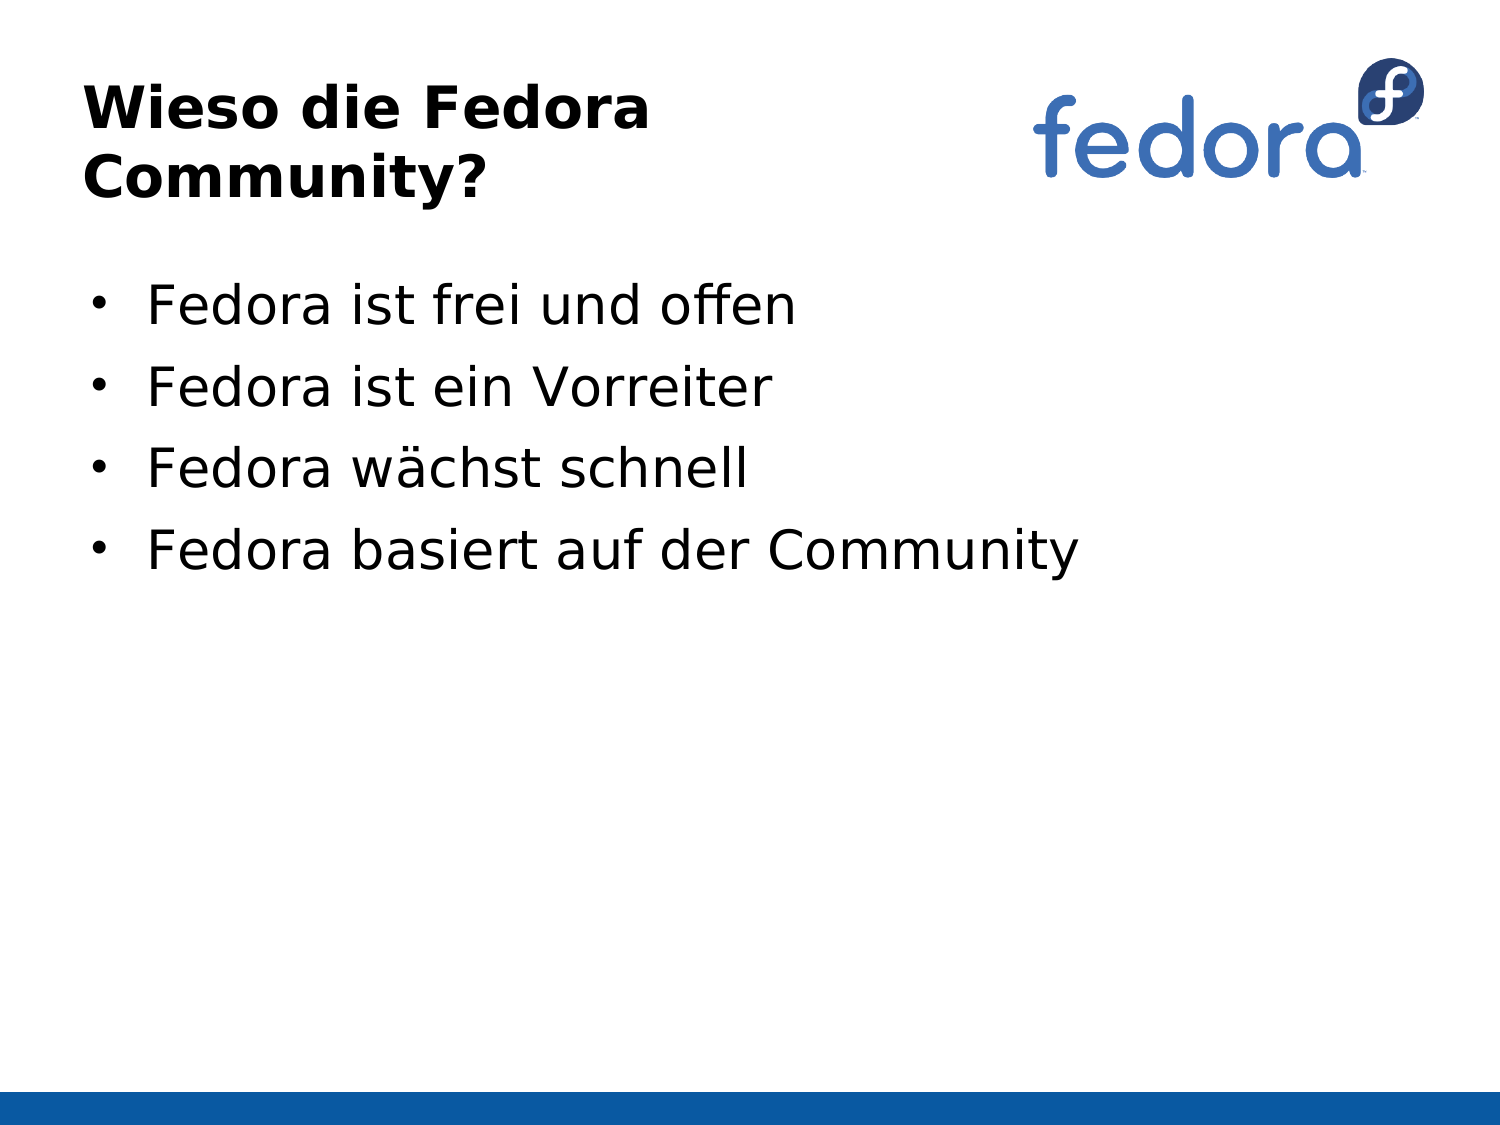

# Wieso die Fedora Community?
Fedora ist frei und offen
Fedora ist ein Vorreiter
Fedora wächst schnell
Fedora basiert auf der Community